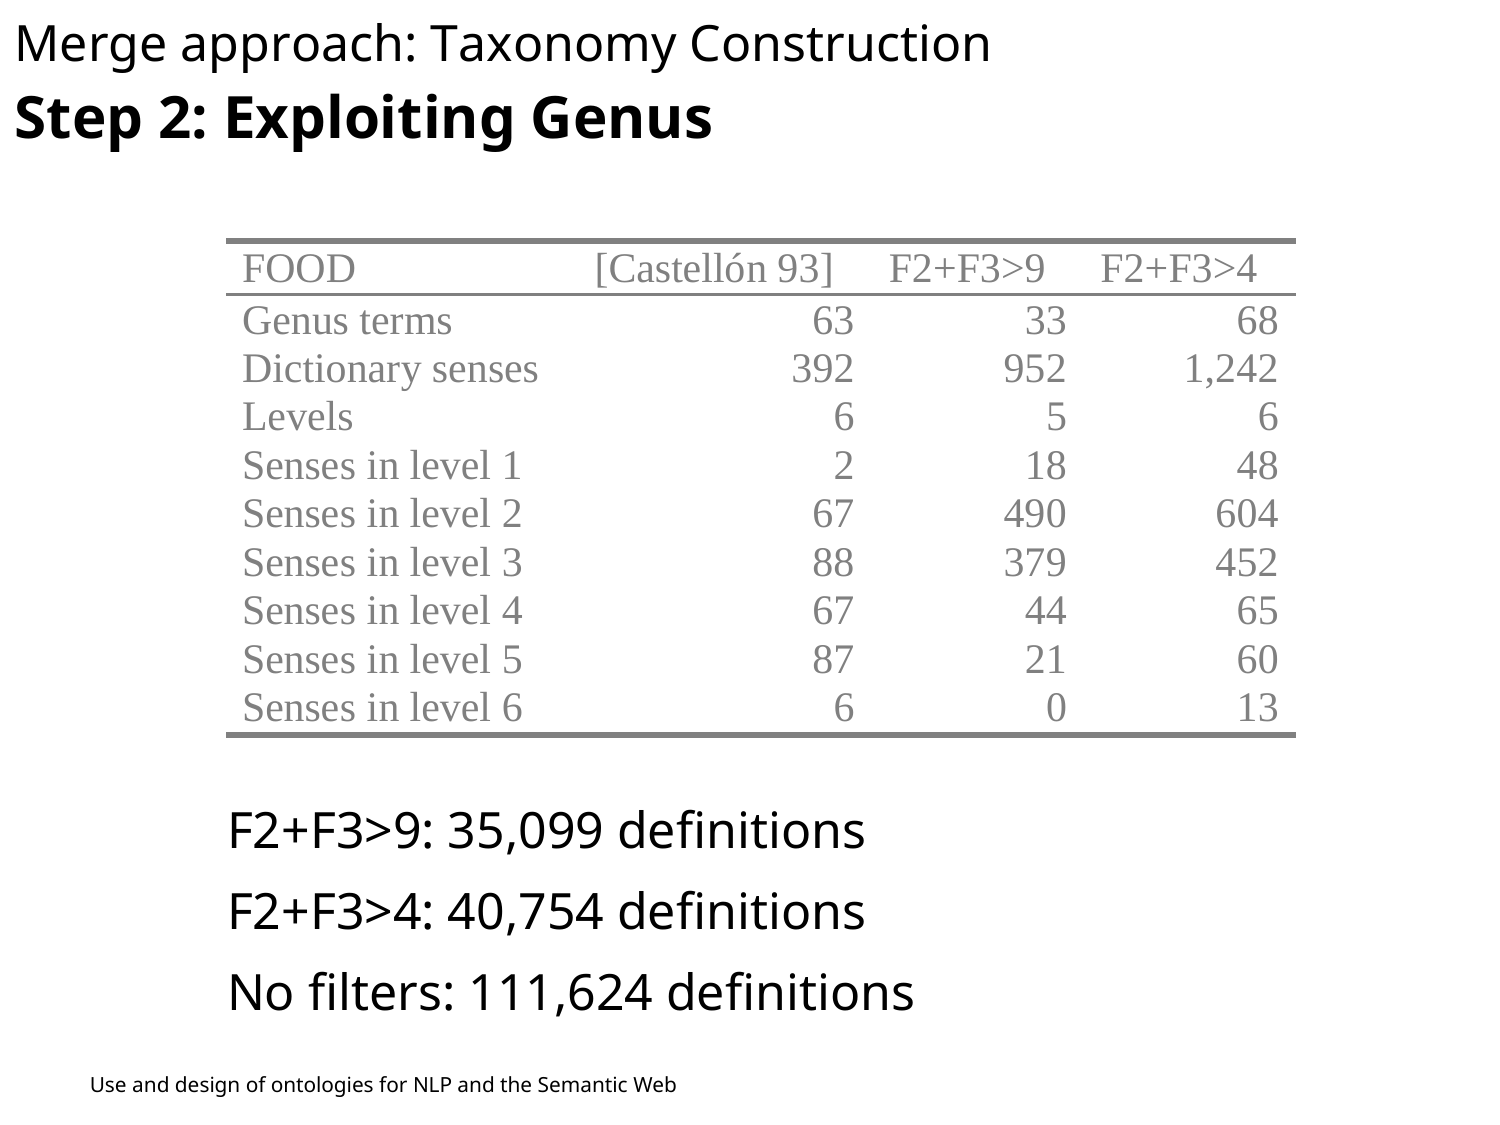

Merge approach: Taxonomy Construction
Step 2: Exploiting Genus
F2+F3>9: 35,099 definitions
F2+F3>4: 40,754 definitions
No filters: 111,624 definitions